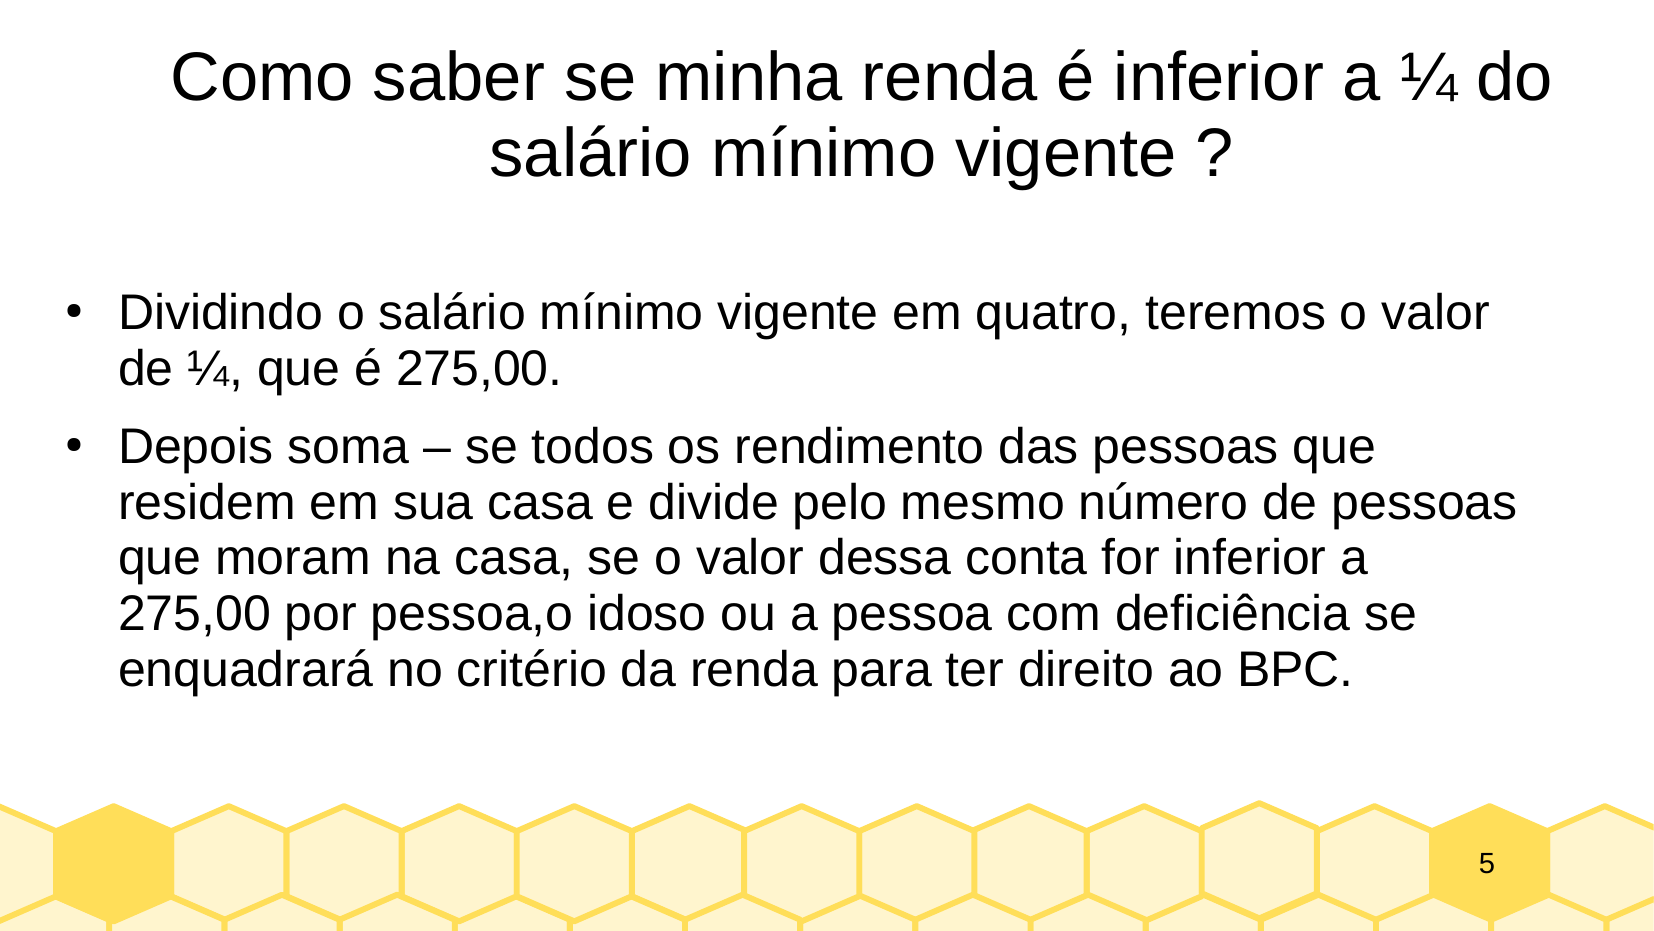

# Como saber se minha renda é inferior a ¼ do salário mínimo vigente ?
Dividindo o salário mínimo vigente em quatro, teremos o valor de ¼, que é 275,00.
Depois soma – se todos os rendimento das pessoas que residem em sua casa e divide pelo mesmo número de pessoas que moram na casa, se o valor dessa conta for inferior a 275,00 por pessoa,o idoso ou a pessoa com deficiência se enquadrará no critério da renda para ter direito ao BPC.